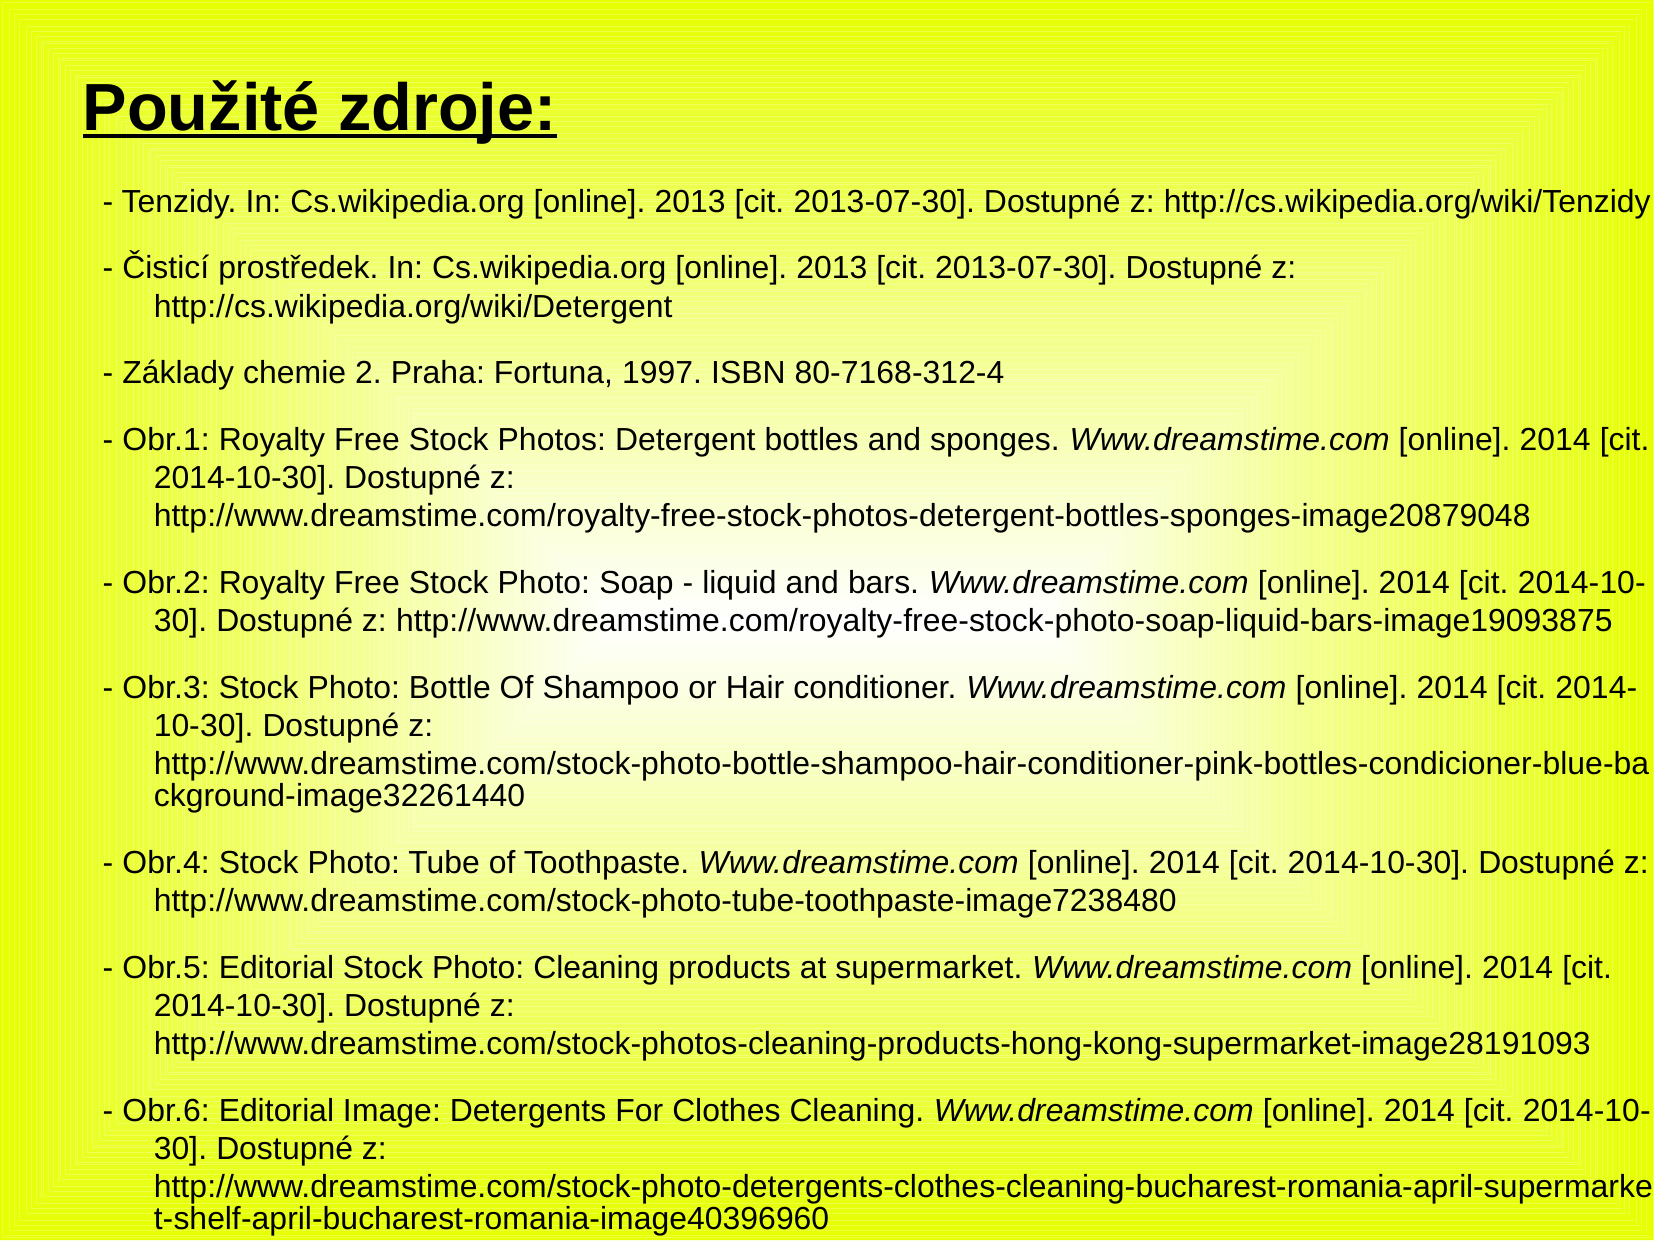

# Použité zdroje:
- Tenzidy. In: Cs.wikipedia.org [online]. 2013 [cit. 2013-07-30]. Dostupné z: http://cs.wikipedia.org/wiki/Tenzidy
- Čisticí prostředek. In: Cs.wikipedia.org [online]. 2013 [cit. 2013-07-30]. Dostupné z: http://cs.wikipedia.org/wiki/Detergent
- Základy chemie 2. Praha: Fortuna, 1997. ISBN 80-7168-312-4
- Obr.1: Royalty Free Stock Photos: Detergent bottles and sponges. Www.dreamstime.com [online]. 2014 [cit. 2014-10-30]. Dostupné z: http://www.dreamstime.com/royalty-free-stock-photos-detergent-bottles-sponges-image20879048
- Obr.2: Royalty Free Stock Photo: Soap - liquid and bars. Www.dreamstime.com [online]. 2014 [cit. 2014-10-30]. Dostupné z: http://www.dreamstime.com/royalty-free-stock-photo-soap-liquid-bars-image19093875
- Obr.3: Stock Photo: Bottle Of Shampoo or Hair conditioner. Www.dreamstime.com [online]. 2014 [cit. 2014-10-30]. Dostupné z: http://www.dreamstime.com/stock-photo-bottle-shampoo-hair-conditioner-pink-bottles-condicioner-blue-background-image32261440
- Obr.4: Stock Photo: Tube of Toothpaste. Www.dreamstime.com [online]. 2014 [cit. 2014-10-30]. Dostupné z: http://www.dreamstime.com/stock-photo-tube-toothpaste-image7238480
- Obr.5: Editorial Stock Photo: Cleaning products at supermarket. Www.dreamstime.com [online]. 2014 [cit. 2014-10-30]. Dostupné z: http://www.dreamstime.com/stock-photos-cleaning-products-hong-kong-supermarket-image28191093
- Obr.6: Editorial Image: Detergents For Clothes Cleaning. Www.dreamstime.com [online]. 2014 [cit. 2014-10-30]. Dostupné z: http://www.dreamstime.com/stock-photo-detergents-clothes-cleaning-bucharest-romania-april-supermarket-shelf-april-bucharest-romania-image40396960